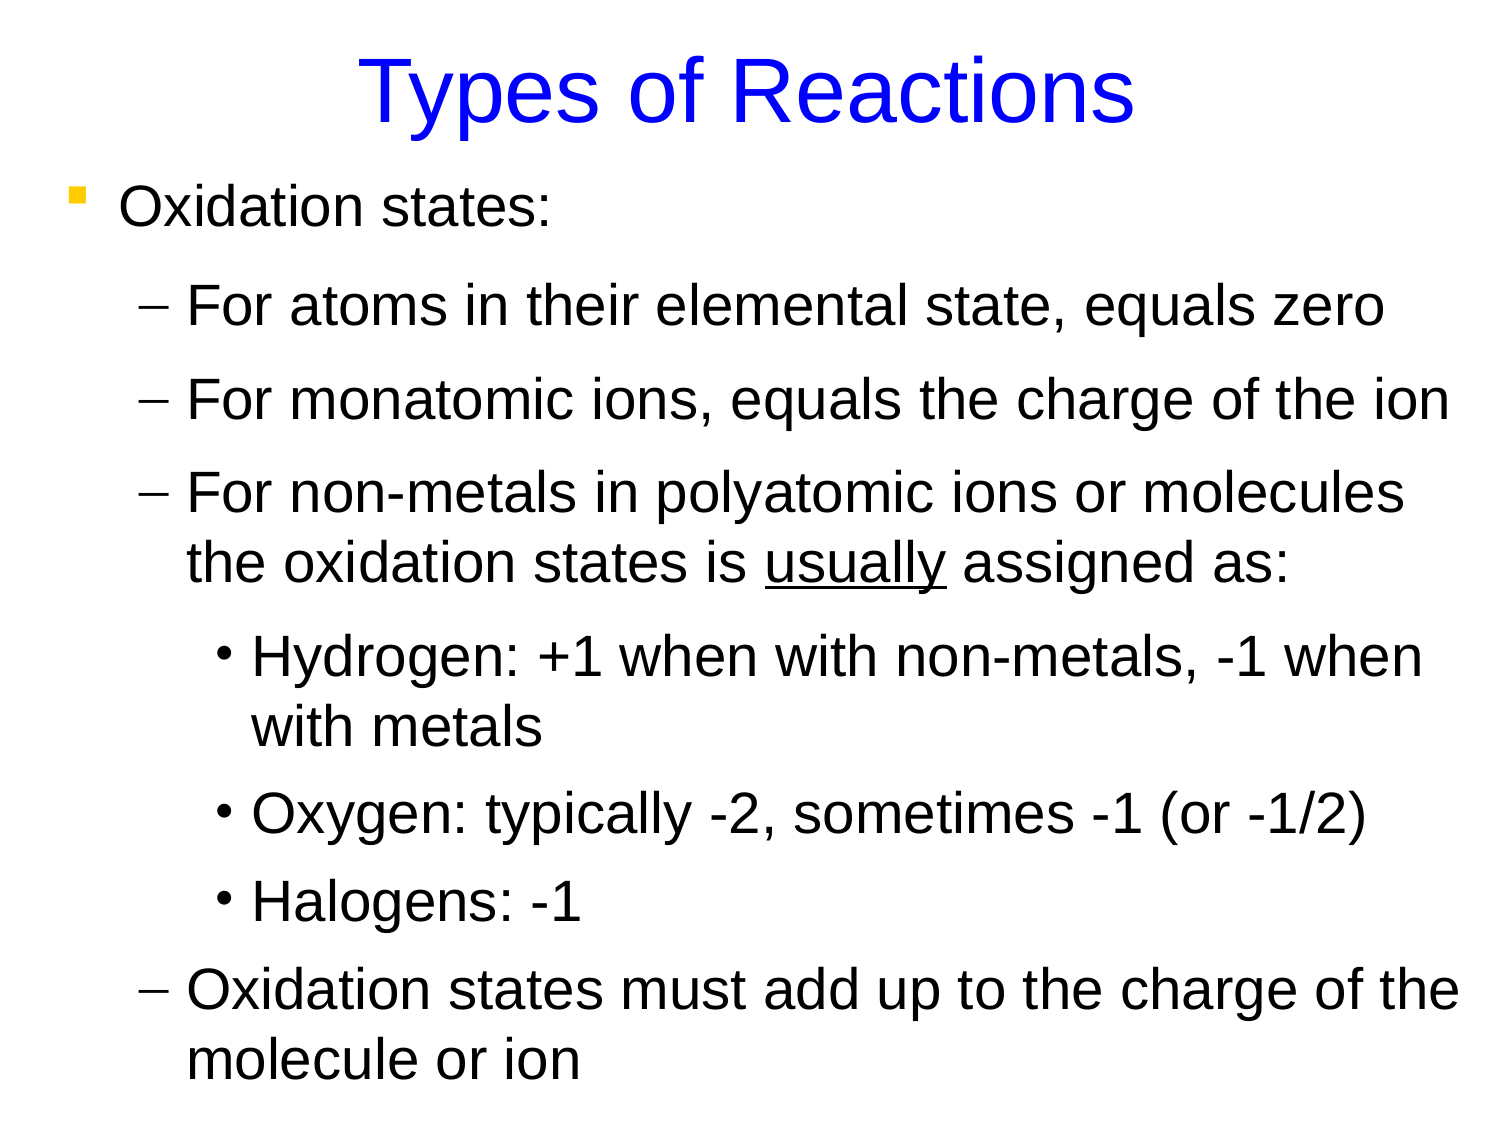

# Types of Reactions
Oxidation states:
For atoms in their elemental state, equals zero
For monatomic ions, equals the charge of the ion
For non-metals in polyatomic ions or molecules the oxidation states is usually assigned as:
Hydrogen: +1 when with non-metals, -1 when with metals
Oxygen: typically -2, sometimes -1 (or -1/2)
Halogens: -1
Oxidation states must add up to the charge of the molecule or ion